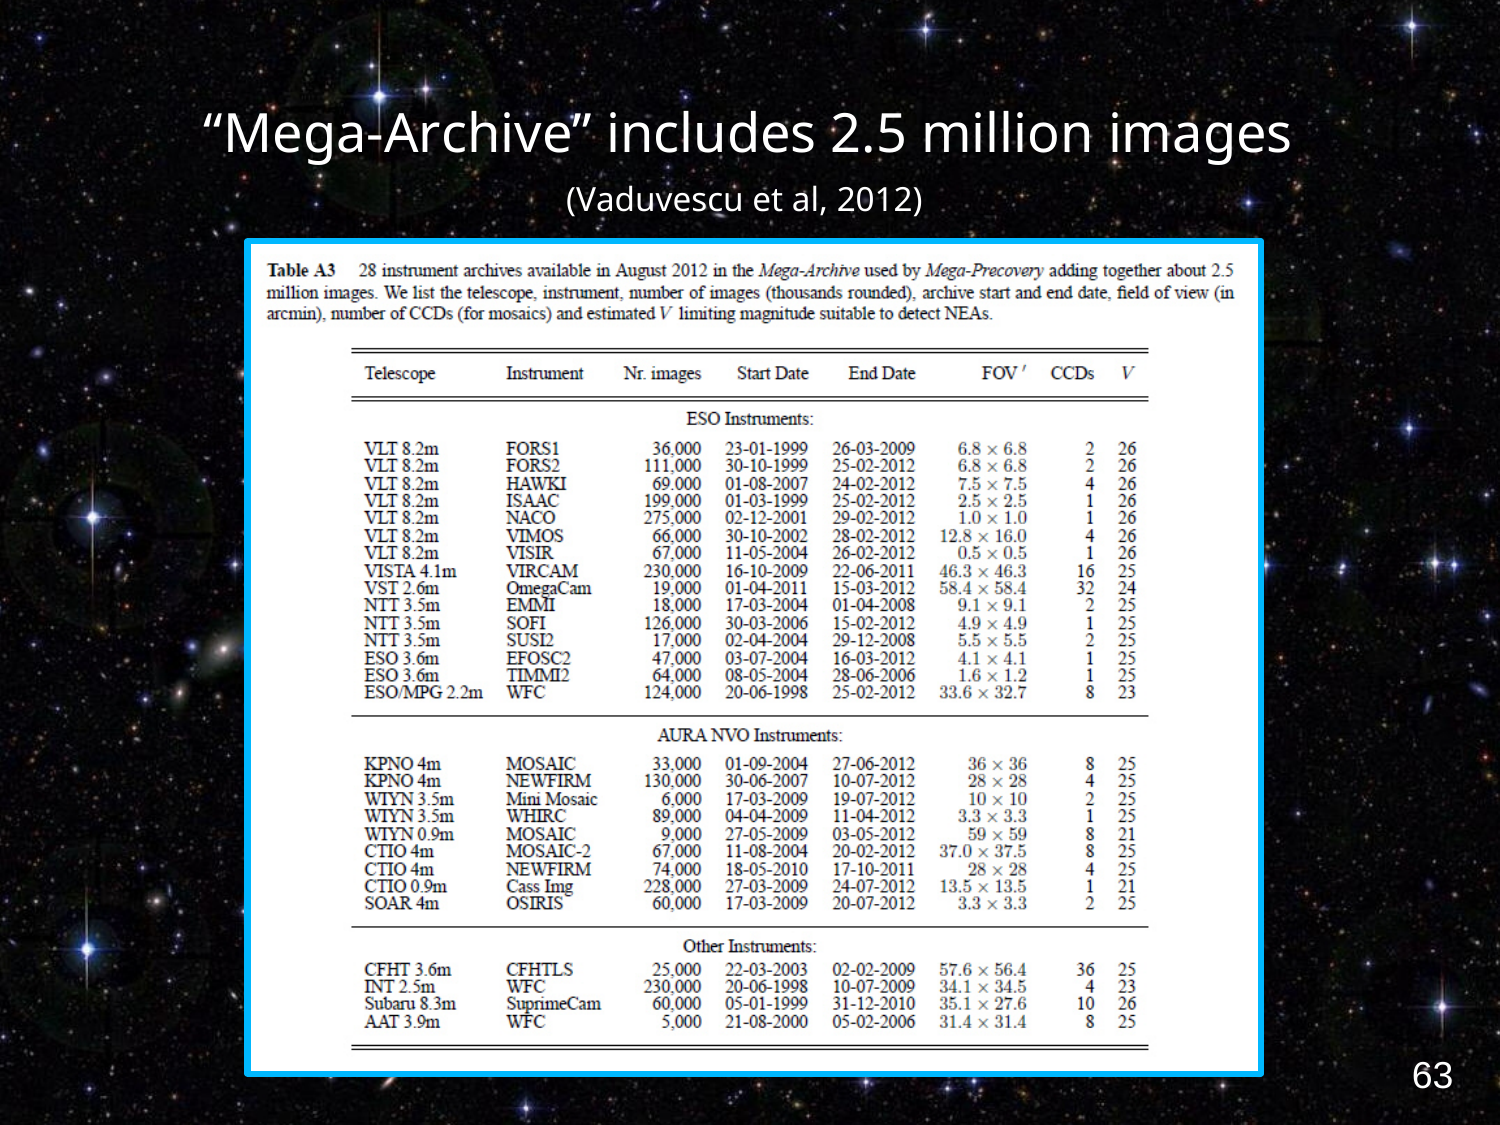

“Mega-Archive” includes 2.5 million images
(Vaduvescu et al, 2012)
63